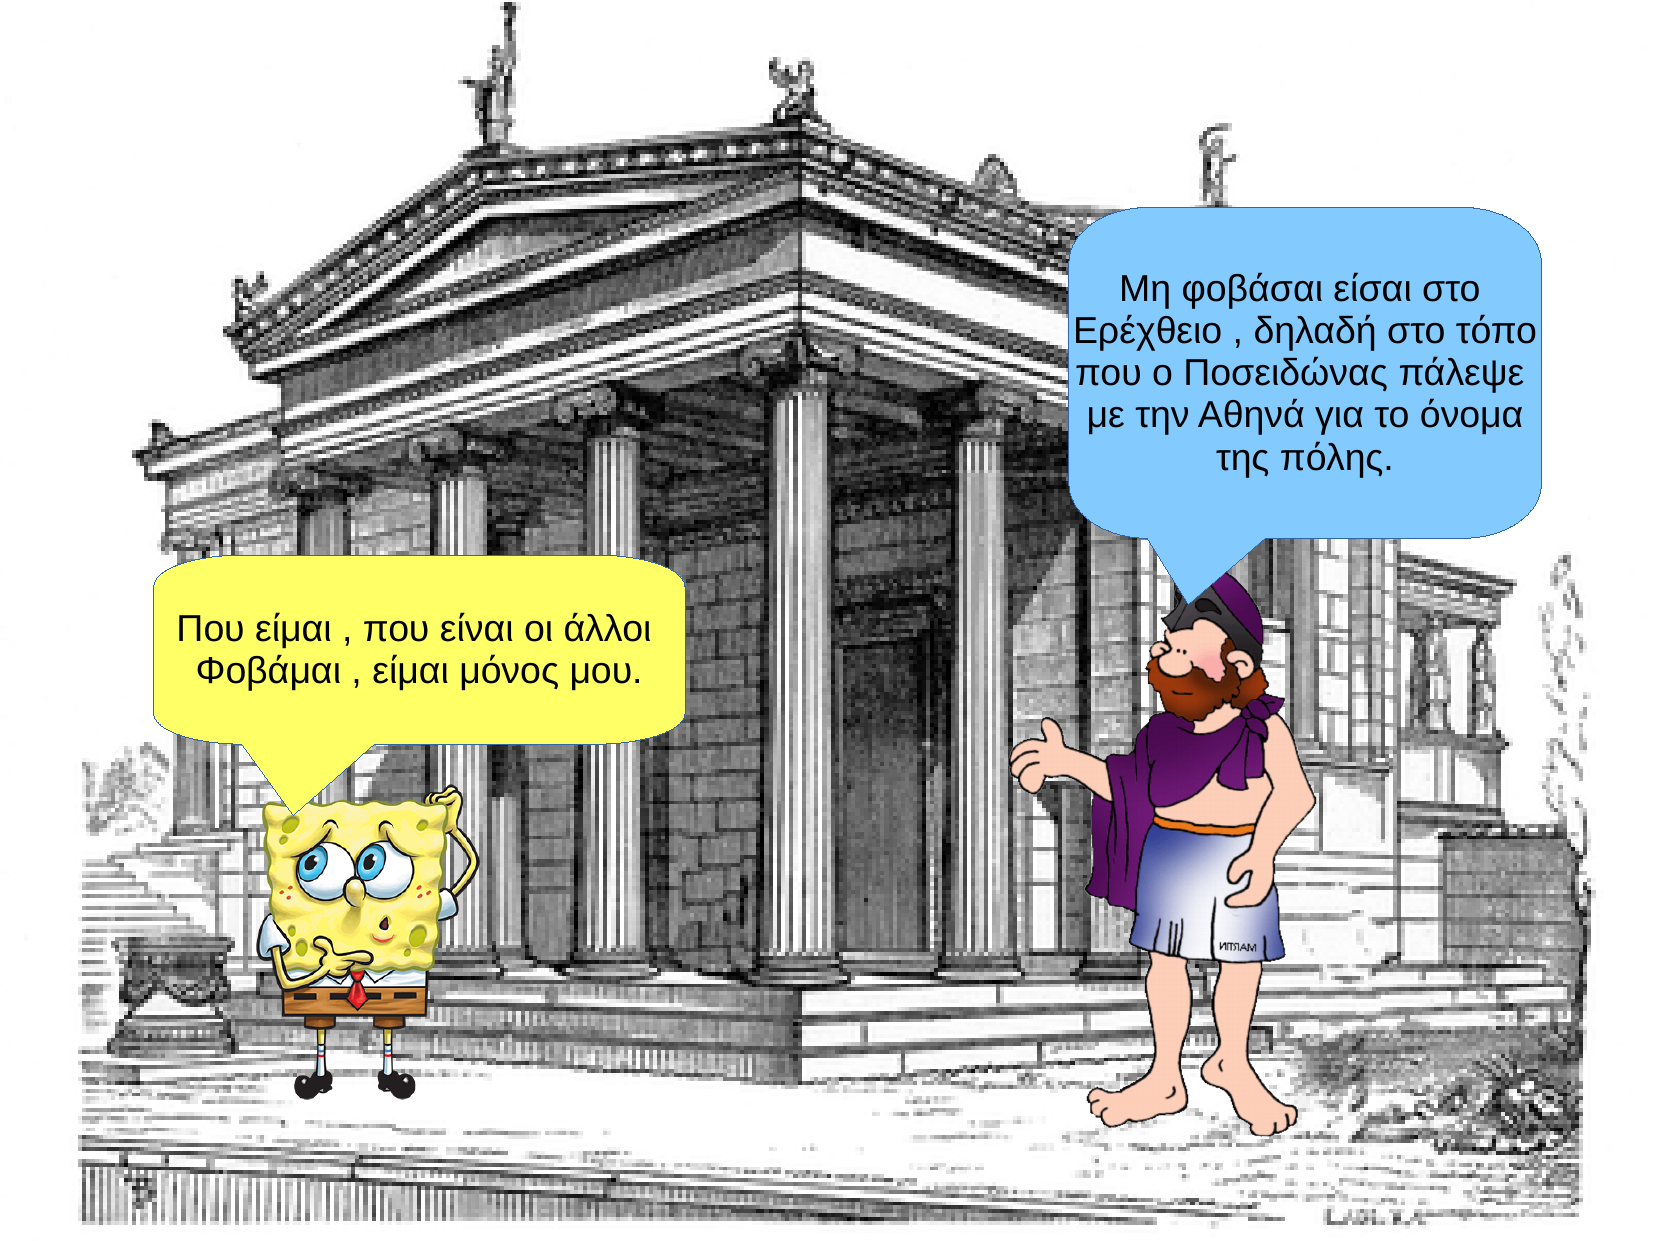

Μη φοβάσαι είσαι στο
Ερέχθειο , δηλαδή στο τόπο
που ο Ποσειδώνας πάλεψε
με την Αθηνά για το όνομα
της πόλης.
Που είμαι , που είναι οι άλλοι
Φοβάμαι , είμαι μόνος μου.